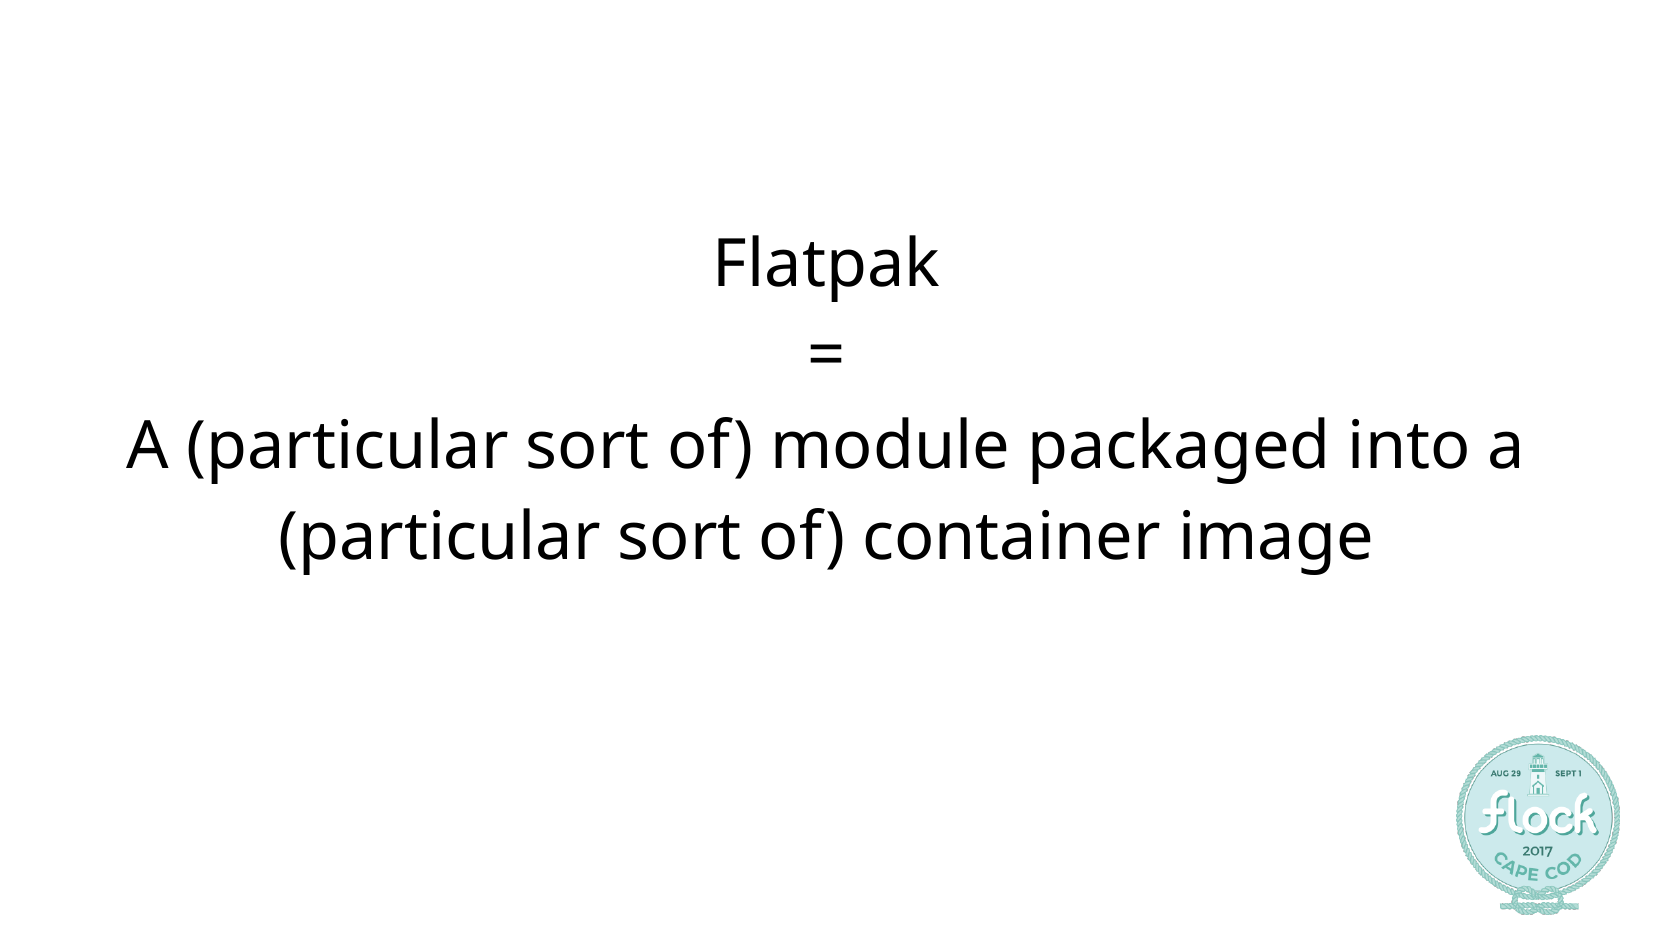

# Flatpak
=
A (particular sort of) module packaged into a (particular sort of) container image